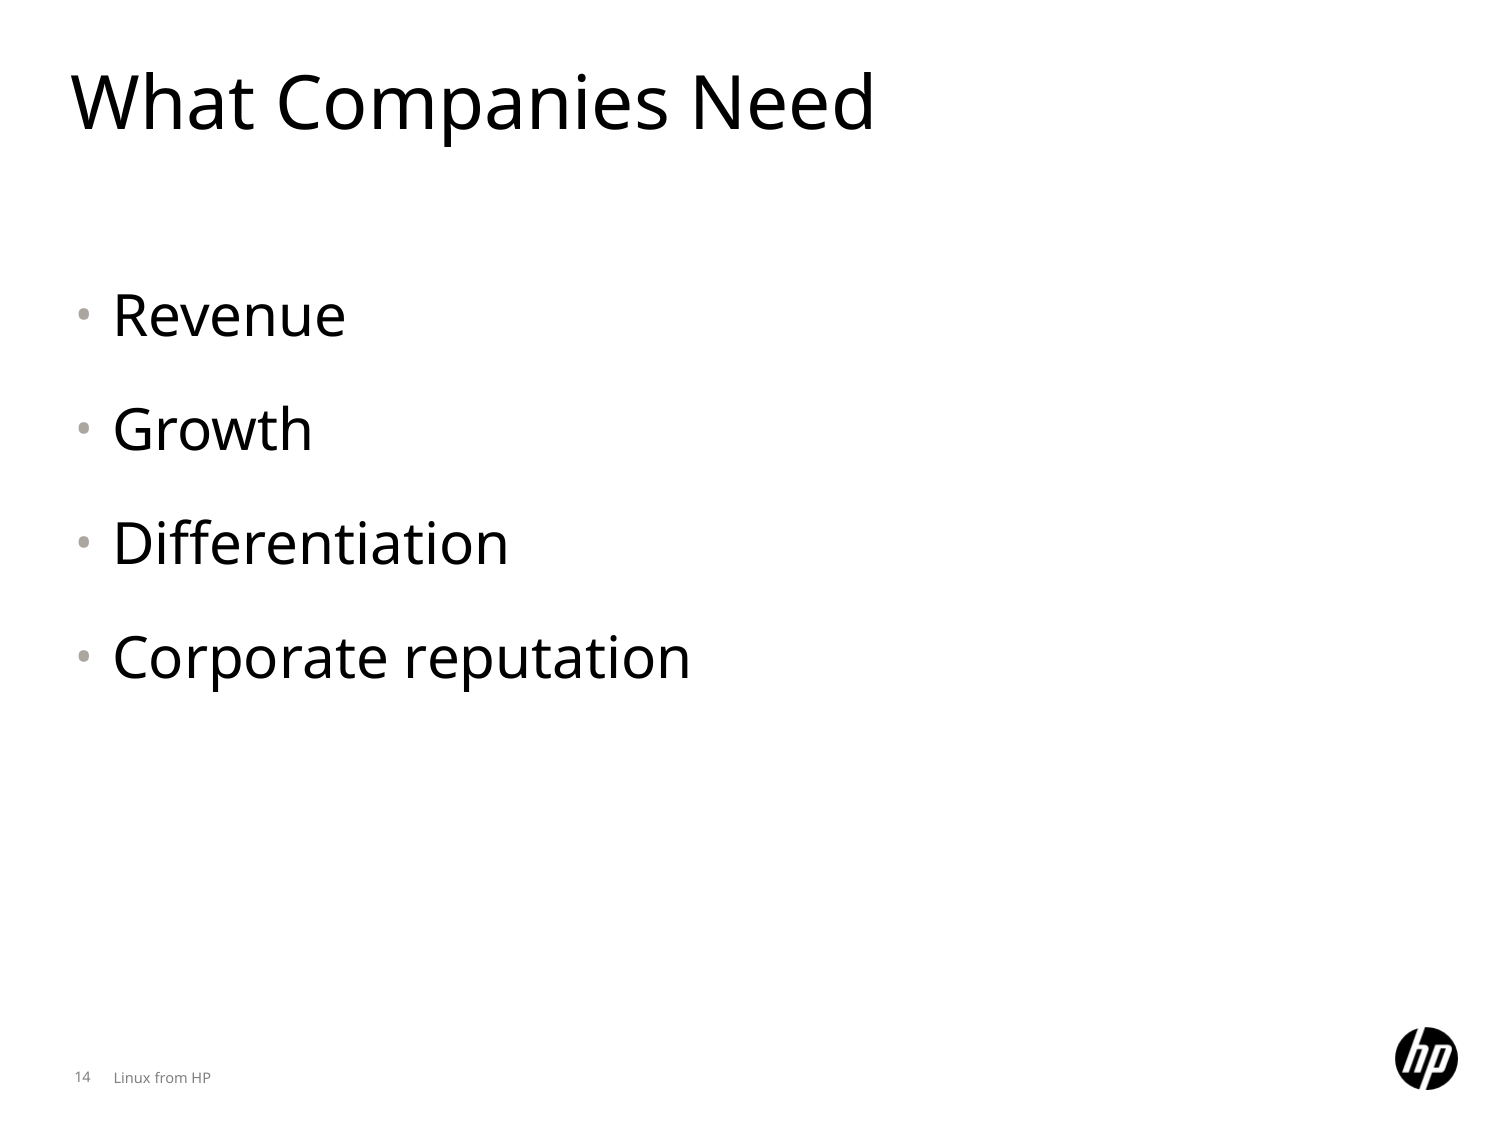

# What Companies Need
Revenue
Growth
Differentiation
Corporate reputation